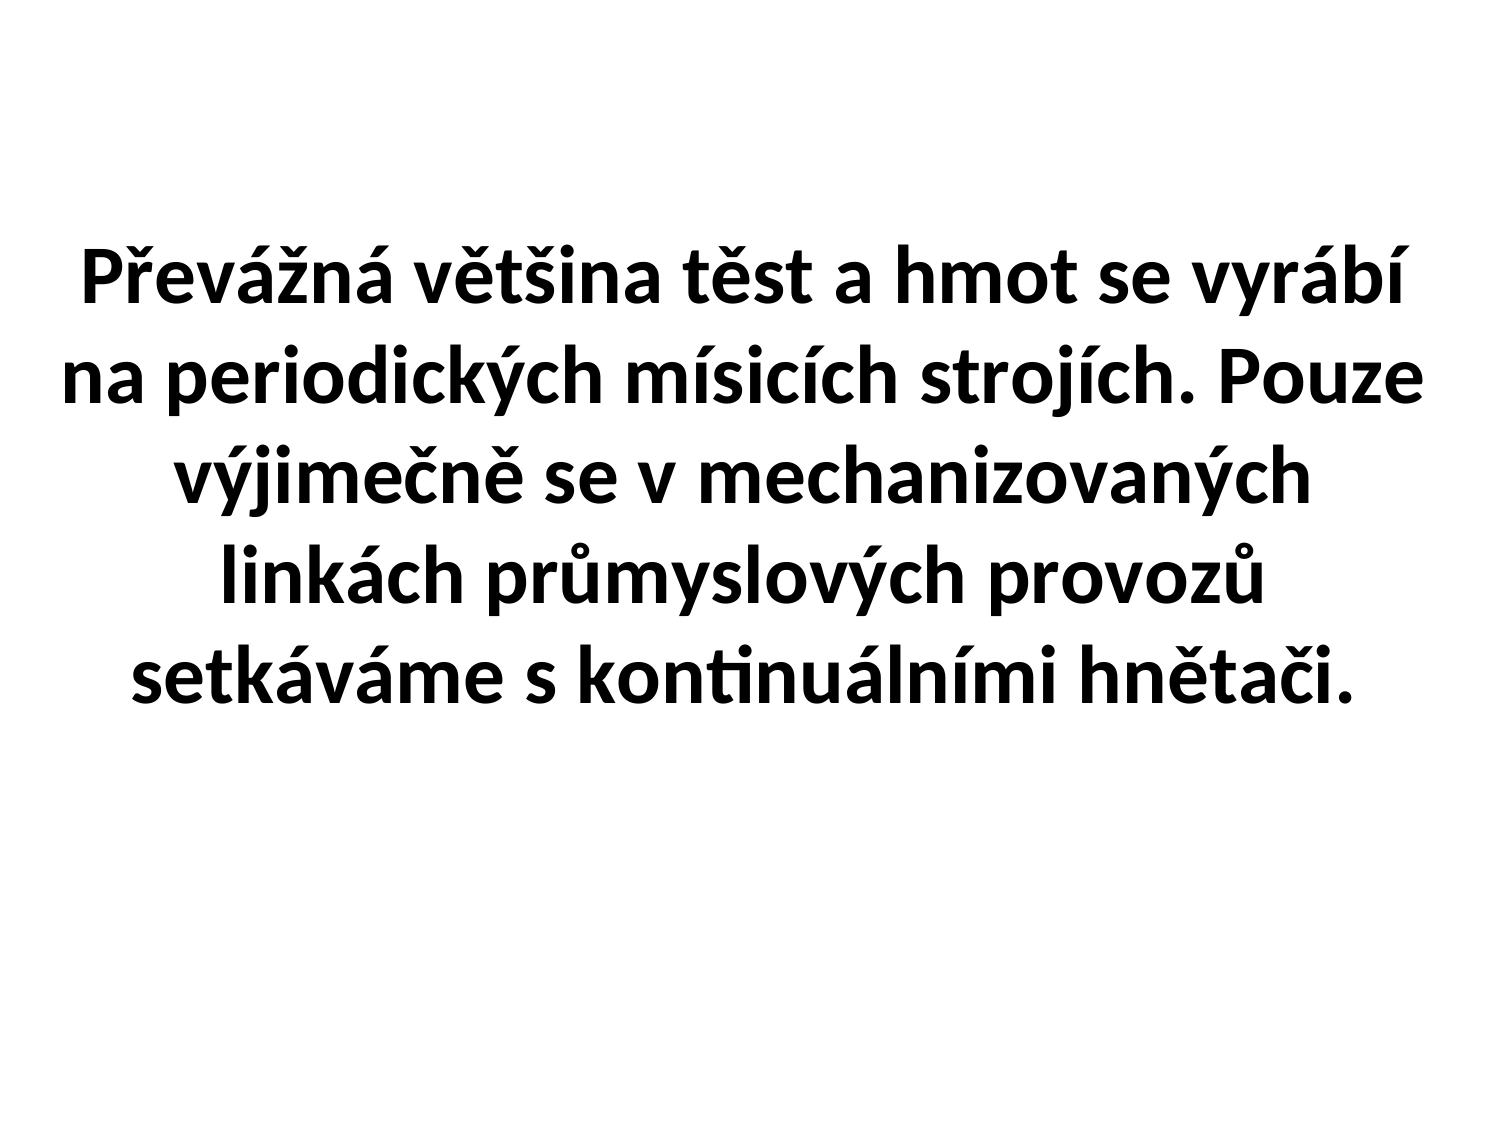

# Převážná většina těst a hmot se vyrábí na periodických mísicích strojích. Pouze výjimečně se v mechanizovaných linkách průmyslových provozů setkáváme s kontinuálními hnětači.